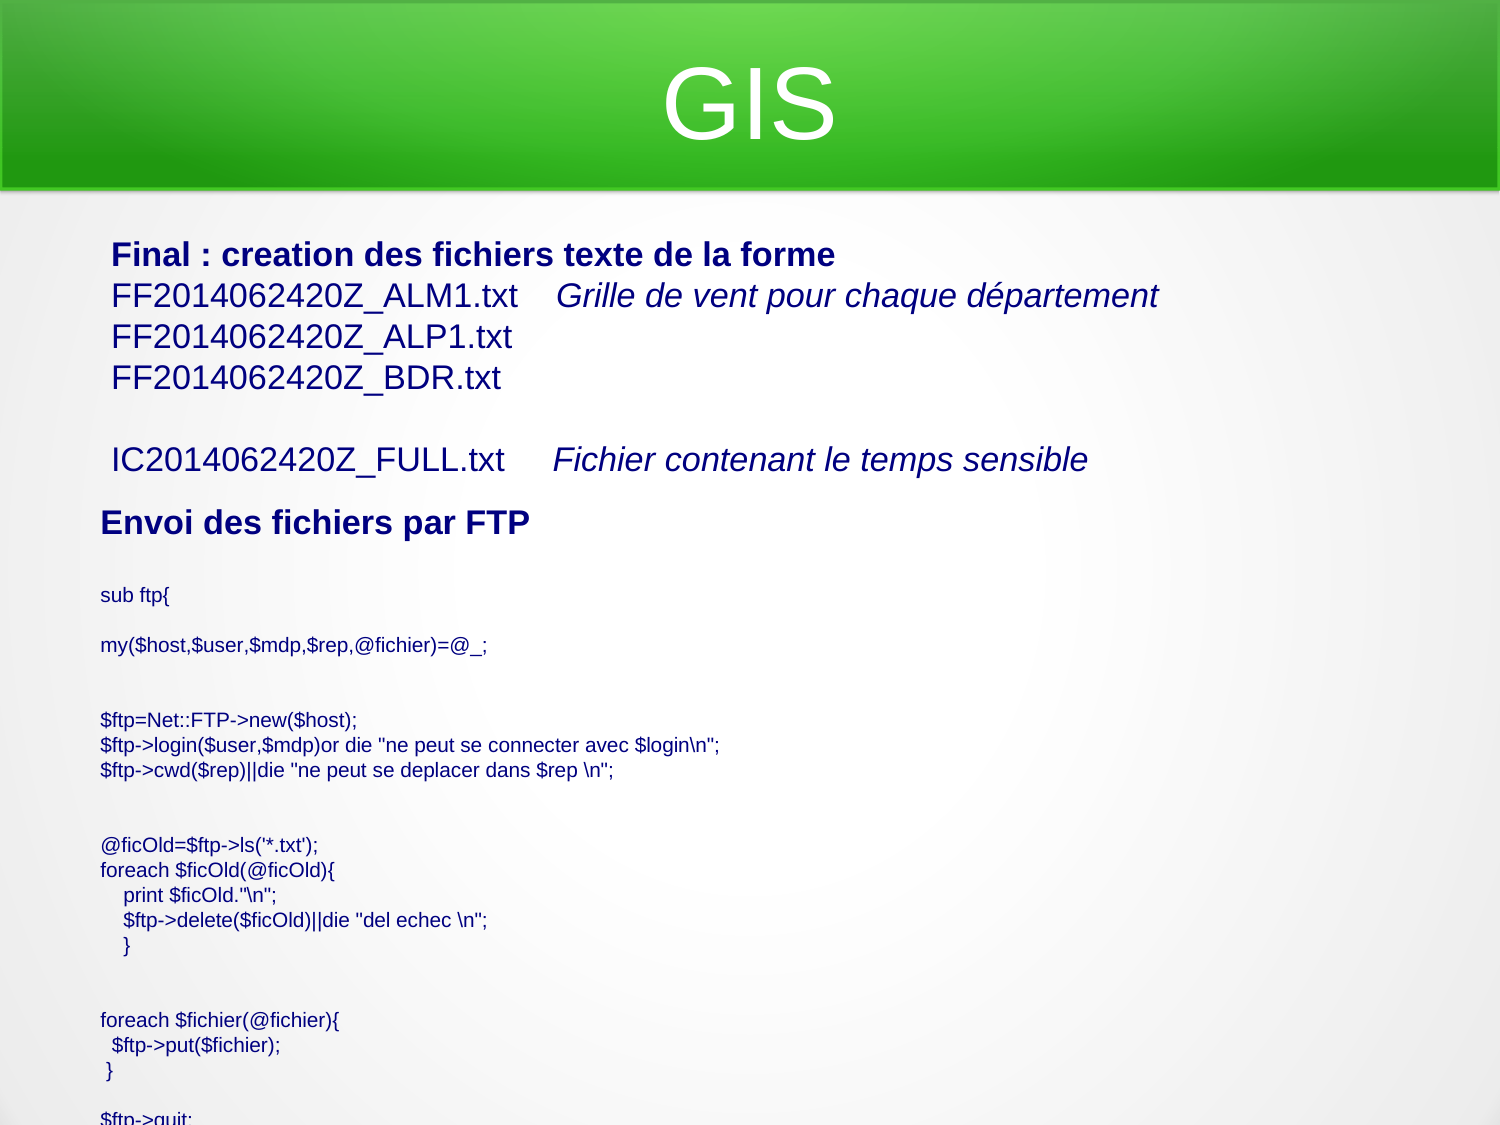

# GIS
Final : creation des fichiers texte de la forme
FF2014062420Z_ALM1.txt Grille de vent pour chaque département
FF2014062420Z_ALP1.txt
FF2014062420Z_BDR.txt
IC2014062420Z_FULL.txt Fichier contenant le temps sensible
Envoi des fichiers par FTP
sub ftp{
my($host,$user,$mdp,$rep,@fichier)=@_;
$ftp=Net::FTP->new($host);
$ftp->login($user,$mdp)or die "ne peut se connecter avec $login\n";
$ftp->cwd($rep)||die "ne peut se deplacer dans $rep \n";
@ficOld=$ftp->ls('*.txt');
foreach $ficOld(@ficOld){
 print $ficOld."\n";
 $ftp->delete($ficOld)||die "del echec \n";
 }
foreach $fichier(@fichier){
 $ftp->put($fichier);
 }
$ftp->quit;
}